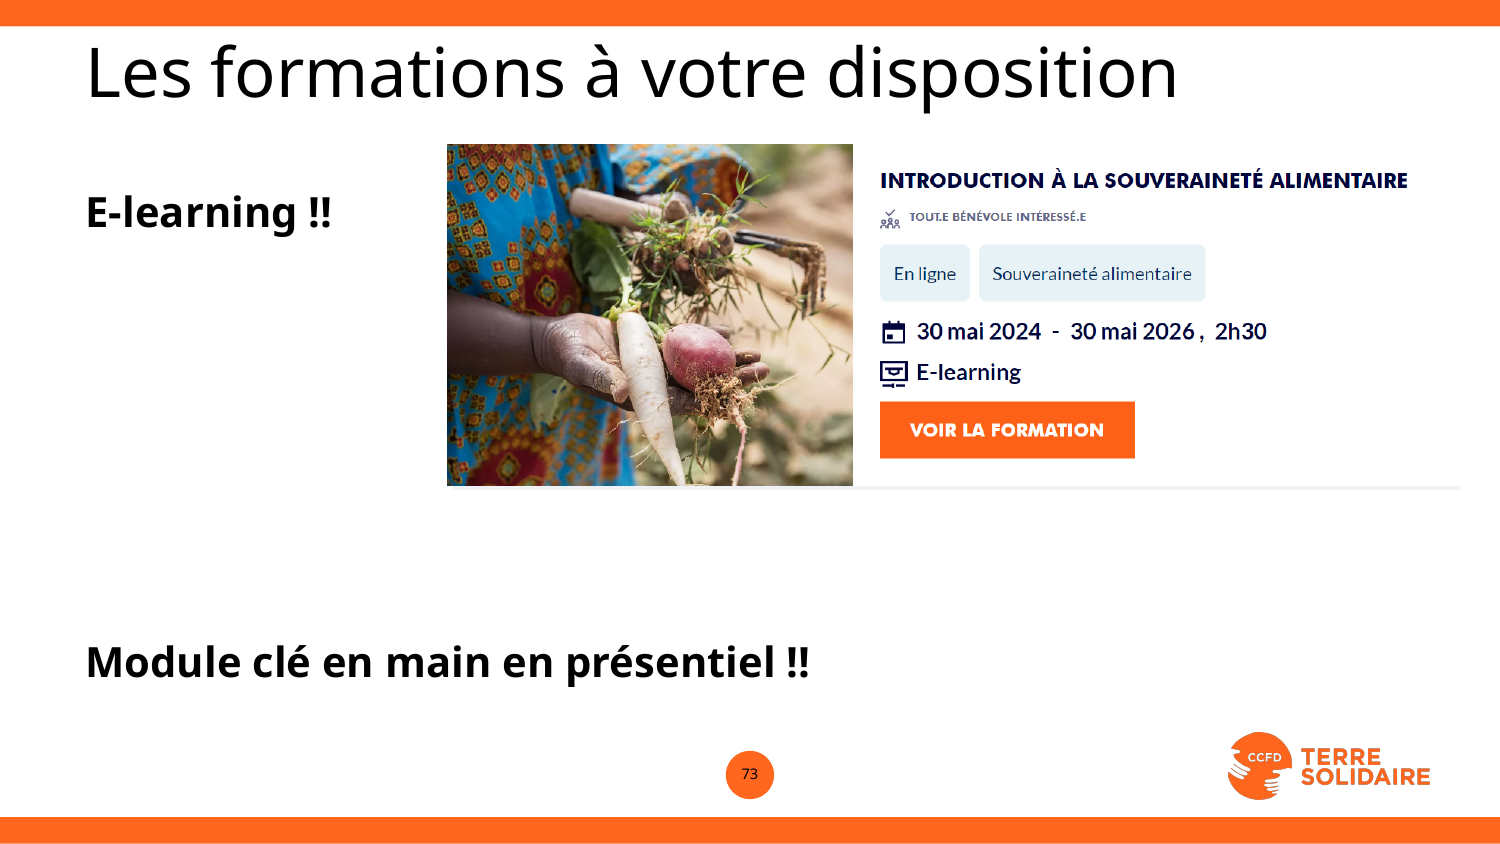

# Les formations à votre disposition
E-learning !!
Module clé en main en présentiel !!
02/09/2023 CCFD Terre Solidaire